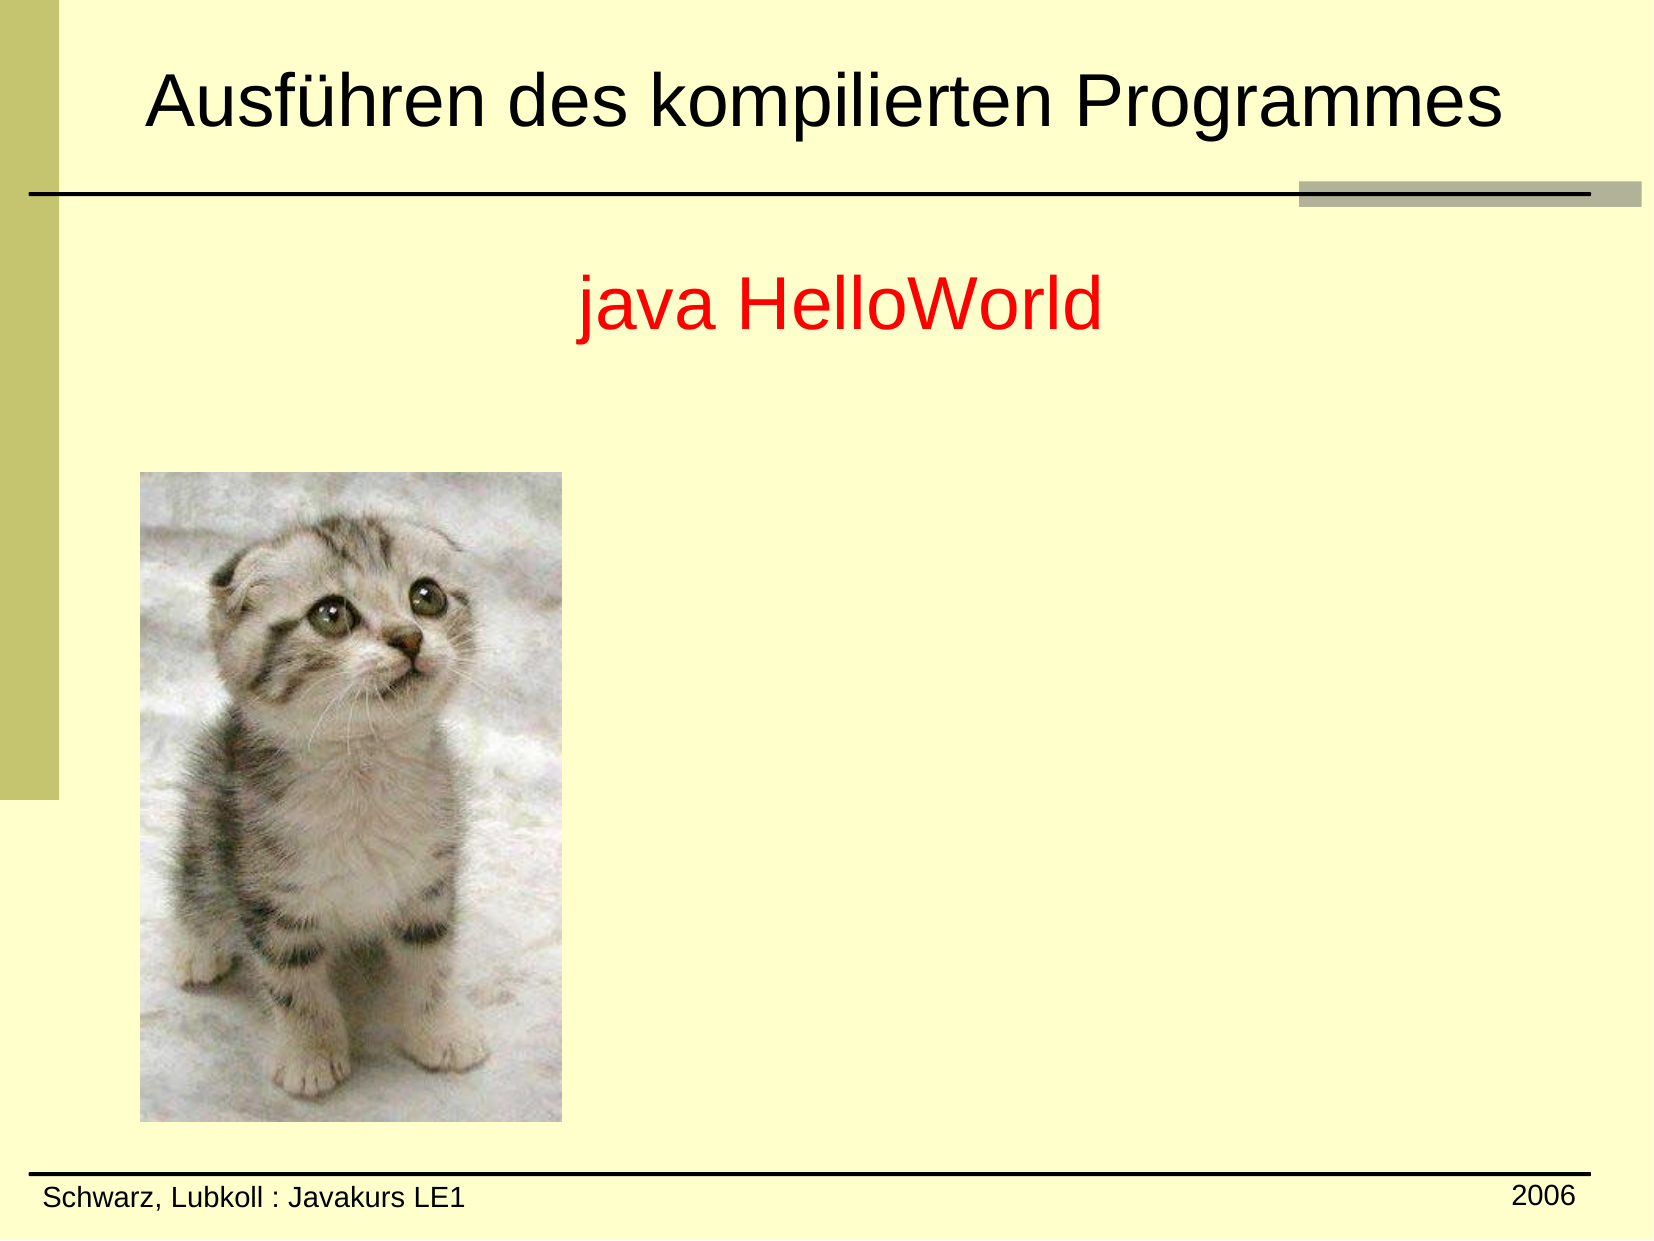

# Ausführen des kompilierten Programmes
java HelloWorld